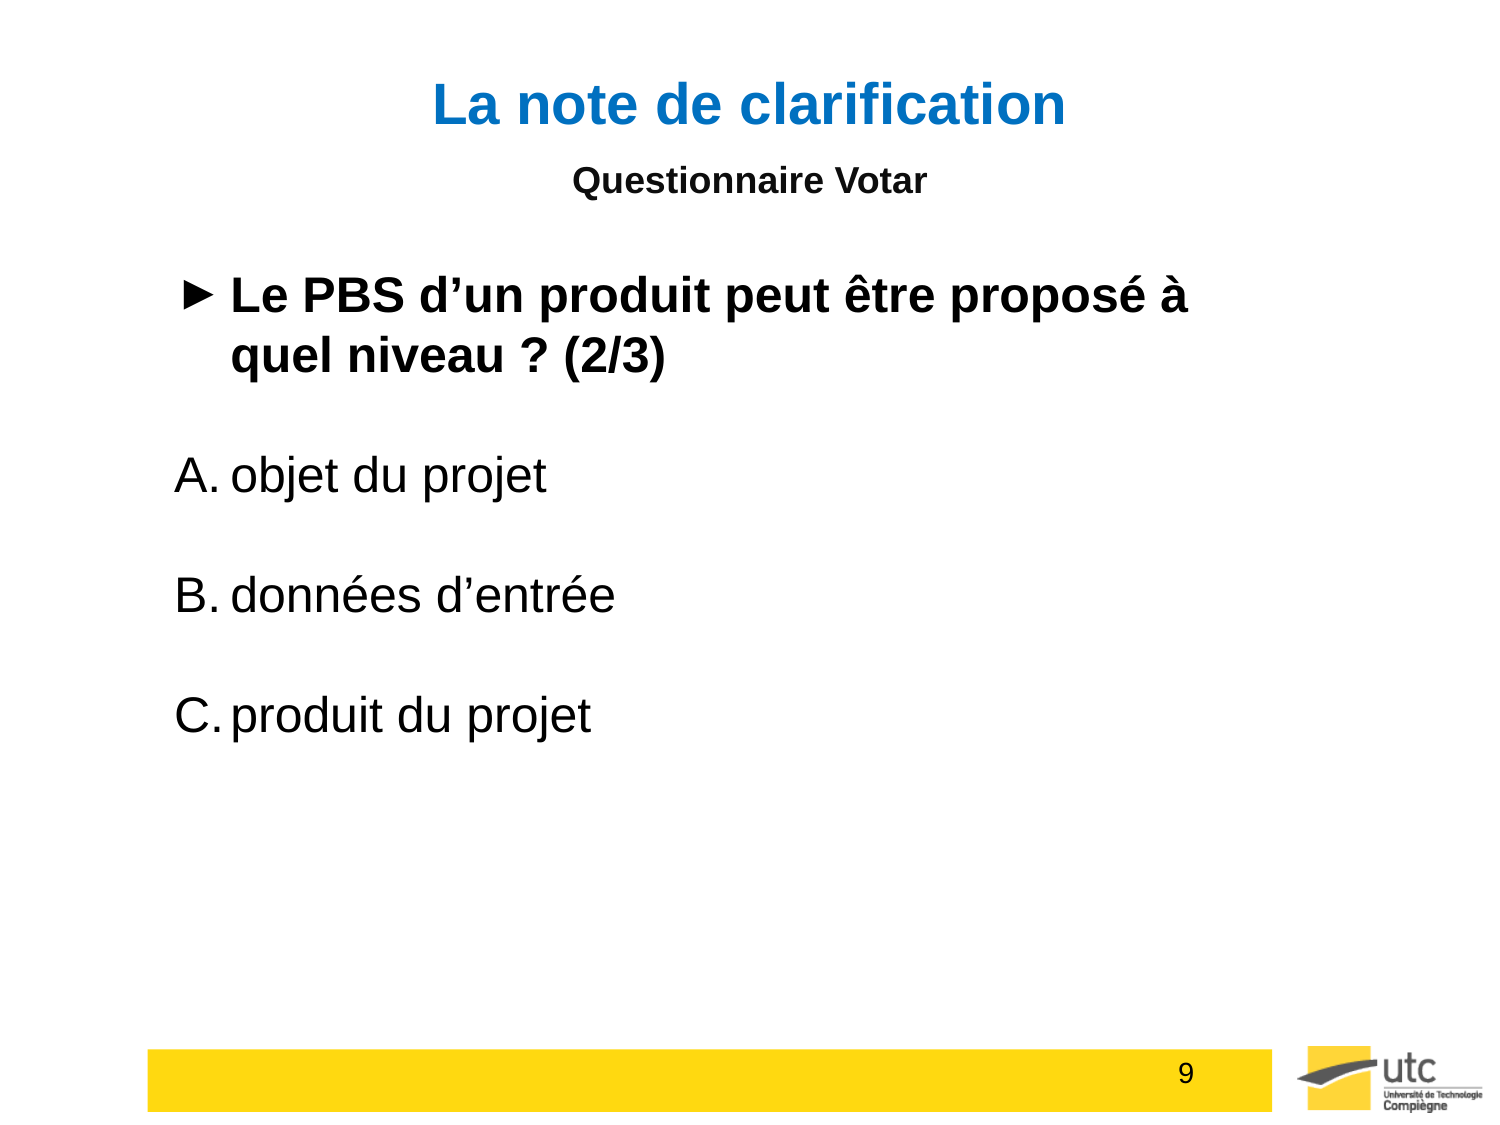

La note de clarification
Questionnaire Votar
Le PBS d’un produit peut être proposé à quel niveau ? (2/3)
objet du projet
données d’entrée
produit du projet